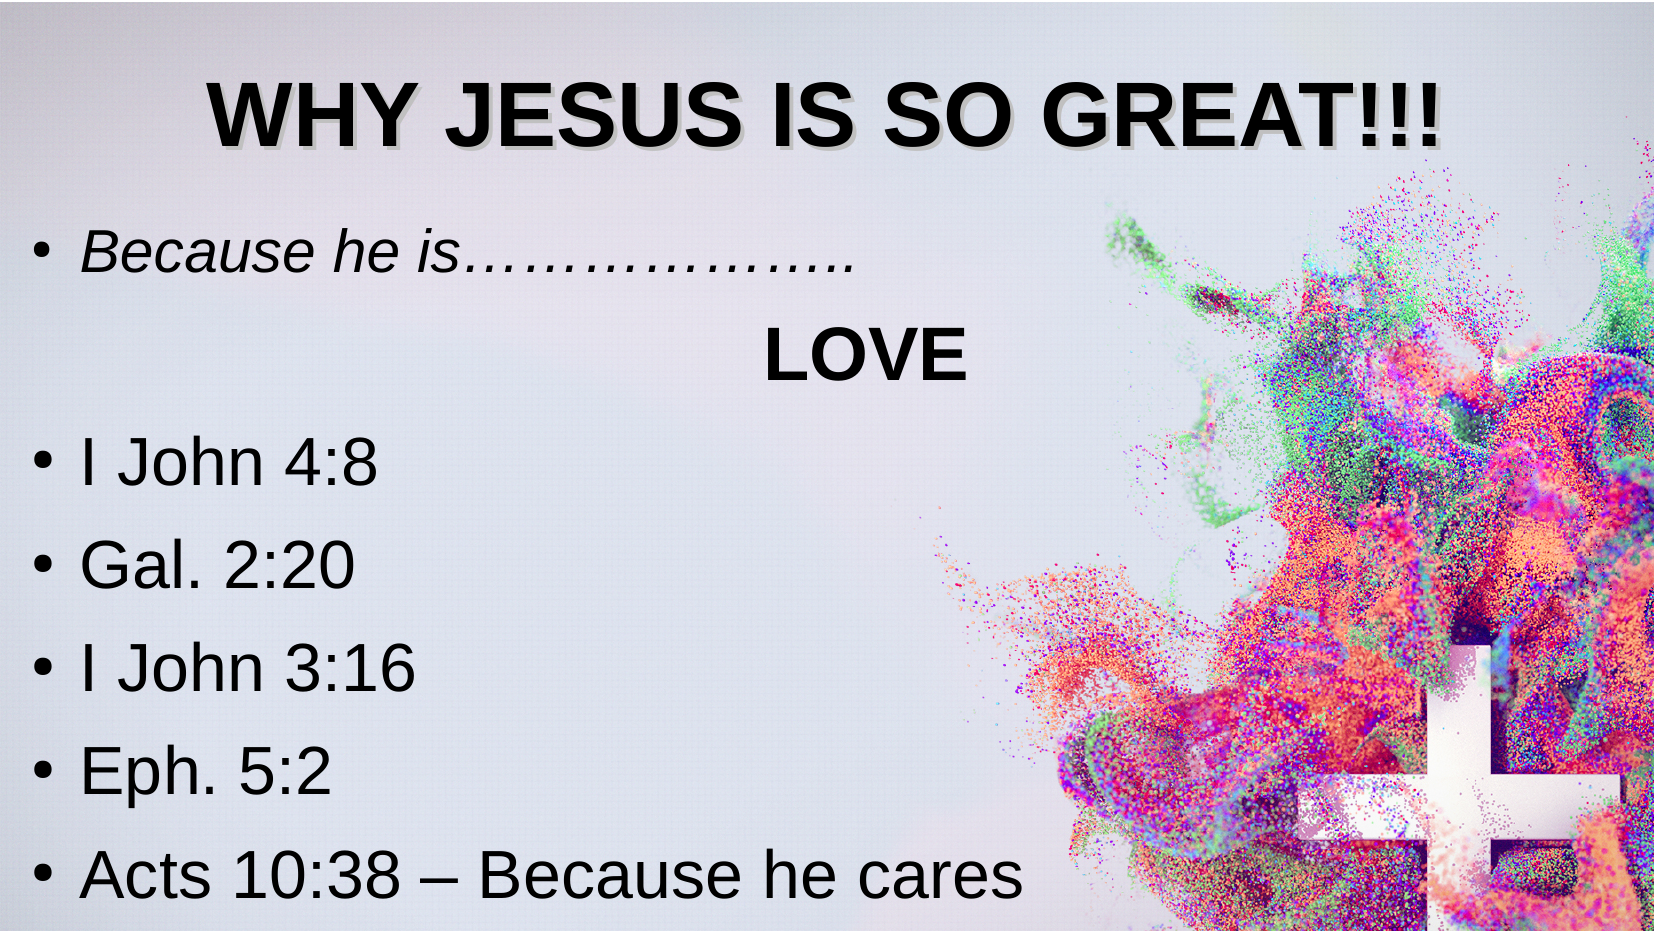

# WHY JESUS IS SO GREAT!!!
Because he is………………..
LOVE
I John 4:8
Gal. 2:20
I John 3:16
Eph. 5:2
Acts 10:38 – Because he cares